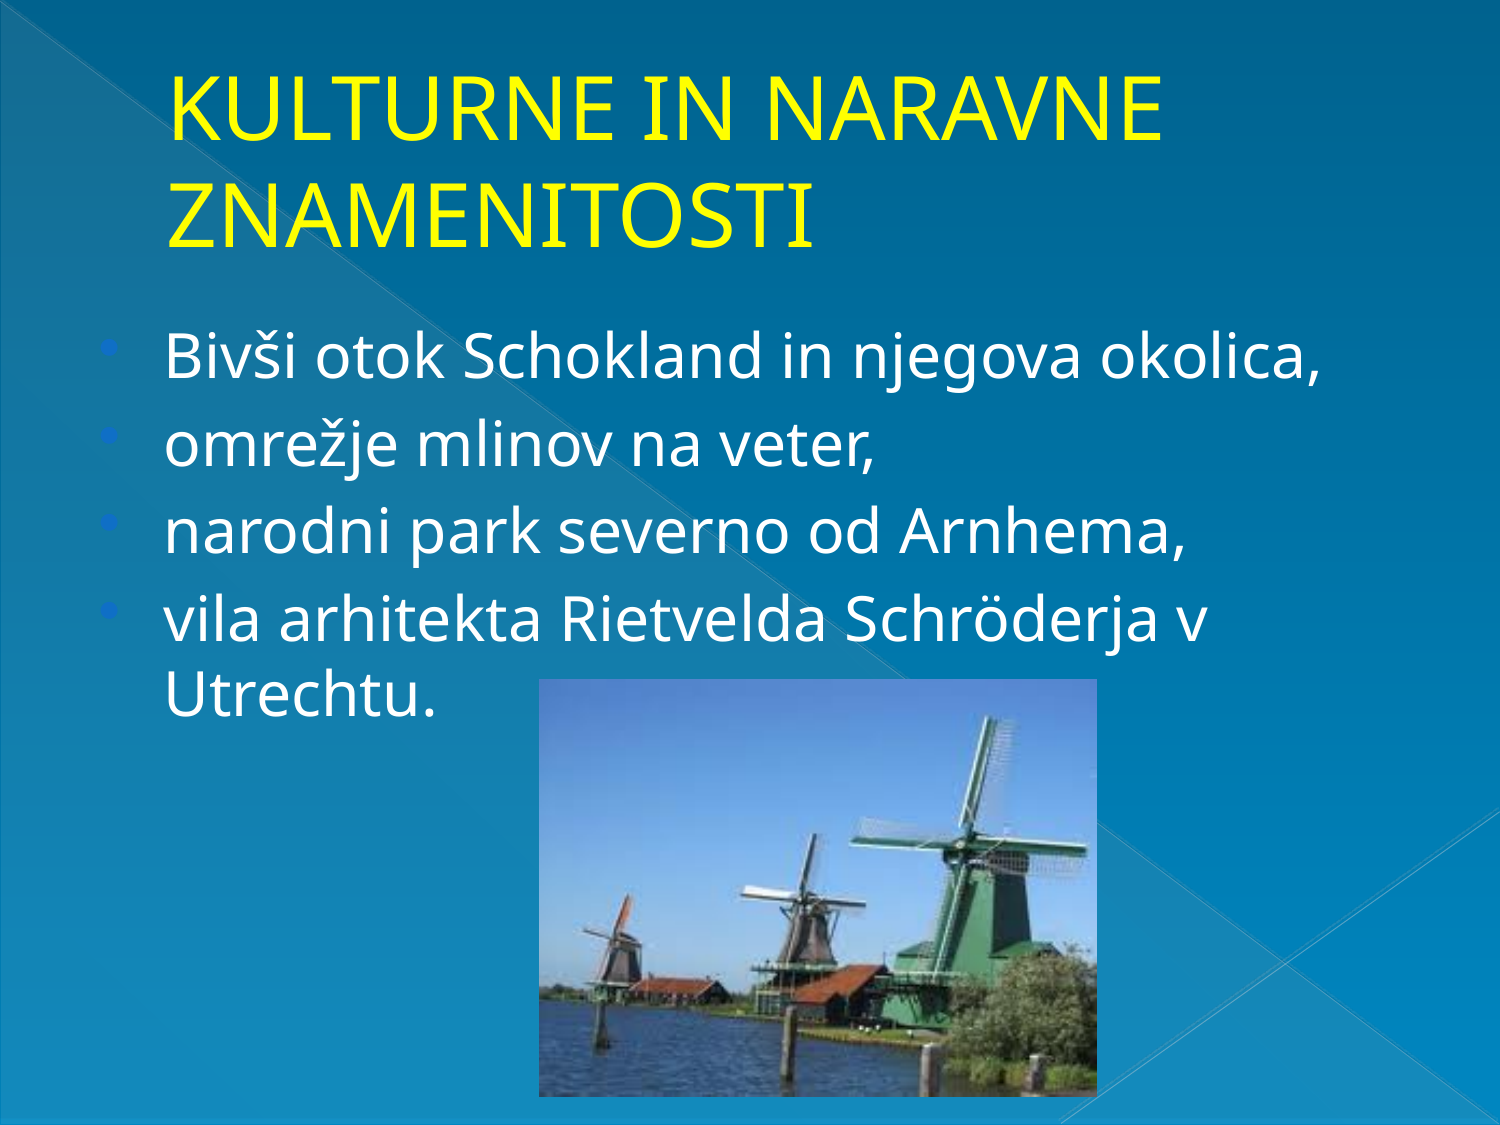

# KULTURNE IN NARAVNE ZNAMENITOSTI
Bivši otok Schokland in njegova okolica,
omrežje mlinov na veter,
narodni park severno od Arnhema,
vila arhitekta Rietvelda Schröderja v Utrechtu.